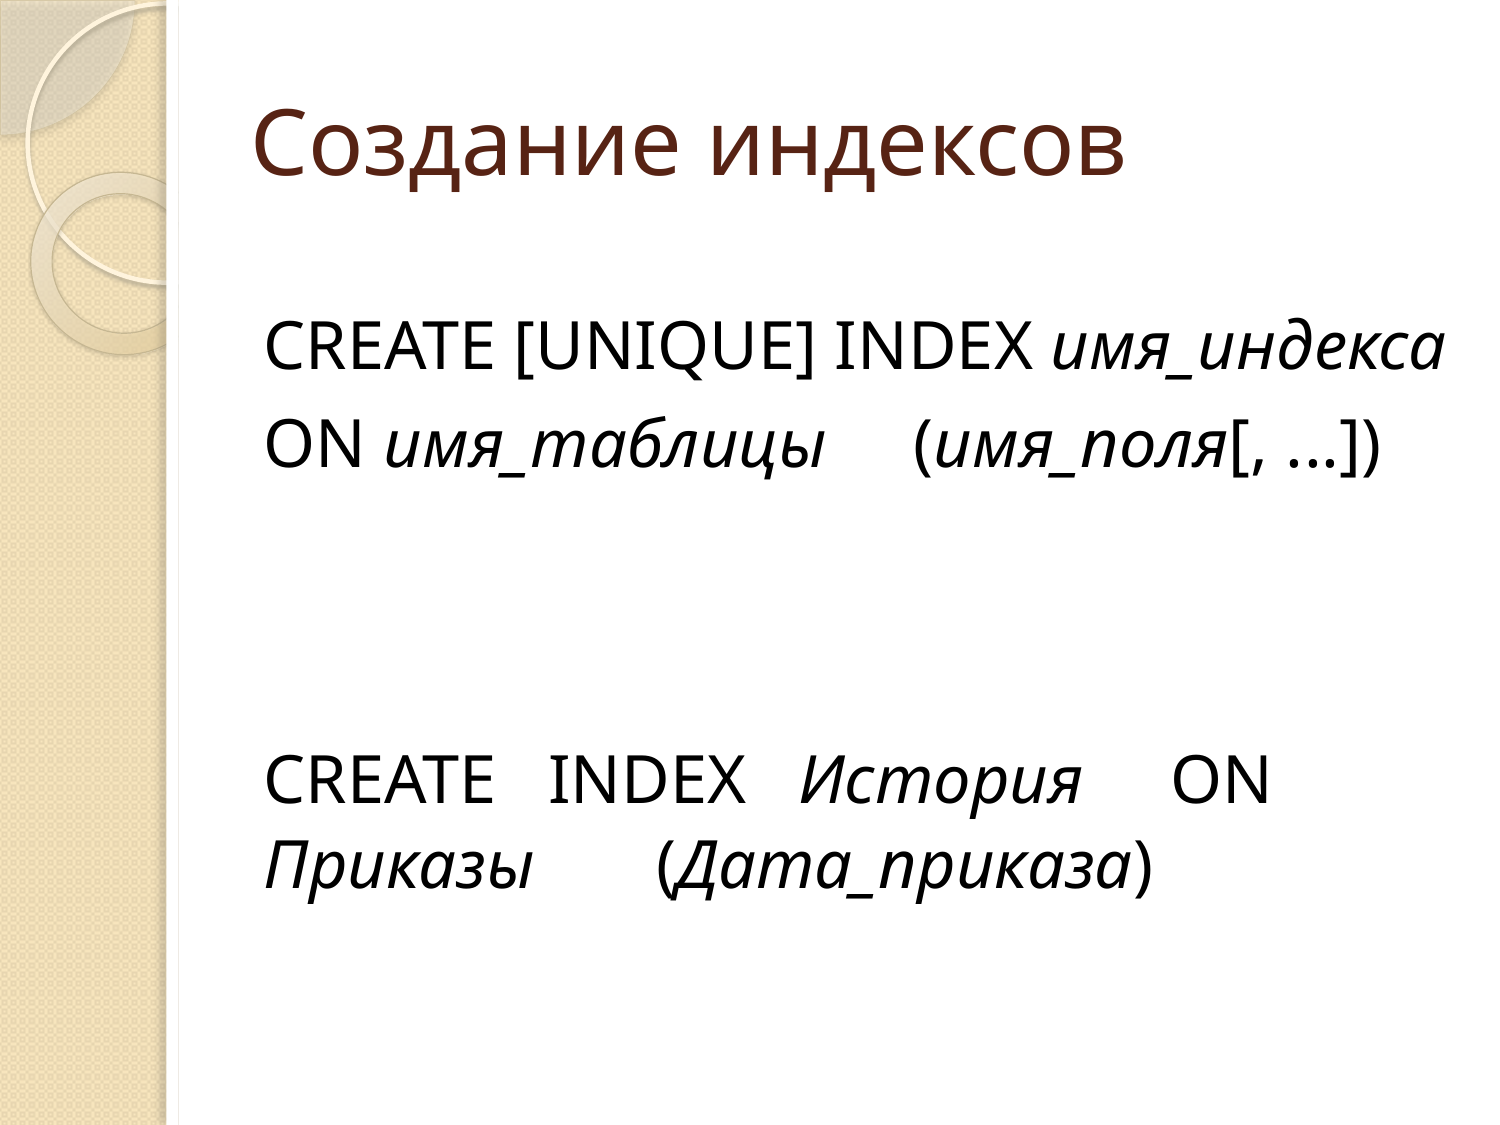

Создание индексов
# CREATE [UNIQUE] INDEX имя_индекса
ON имя_таблицы (имя_поля[, ...])
CREATE INDEX История ON
Приказы (Дата_приказа)